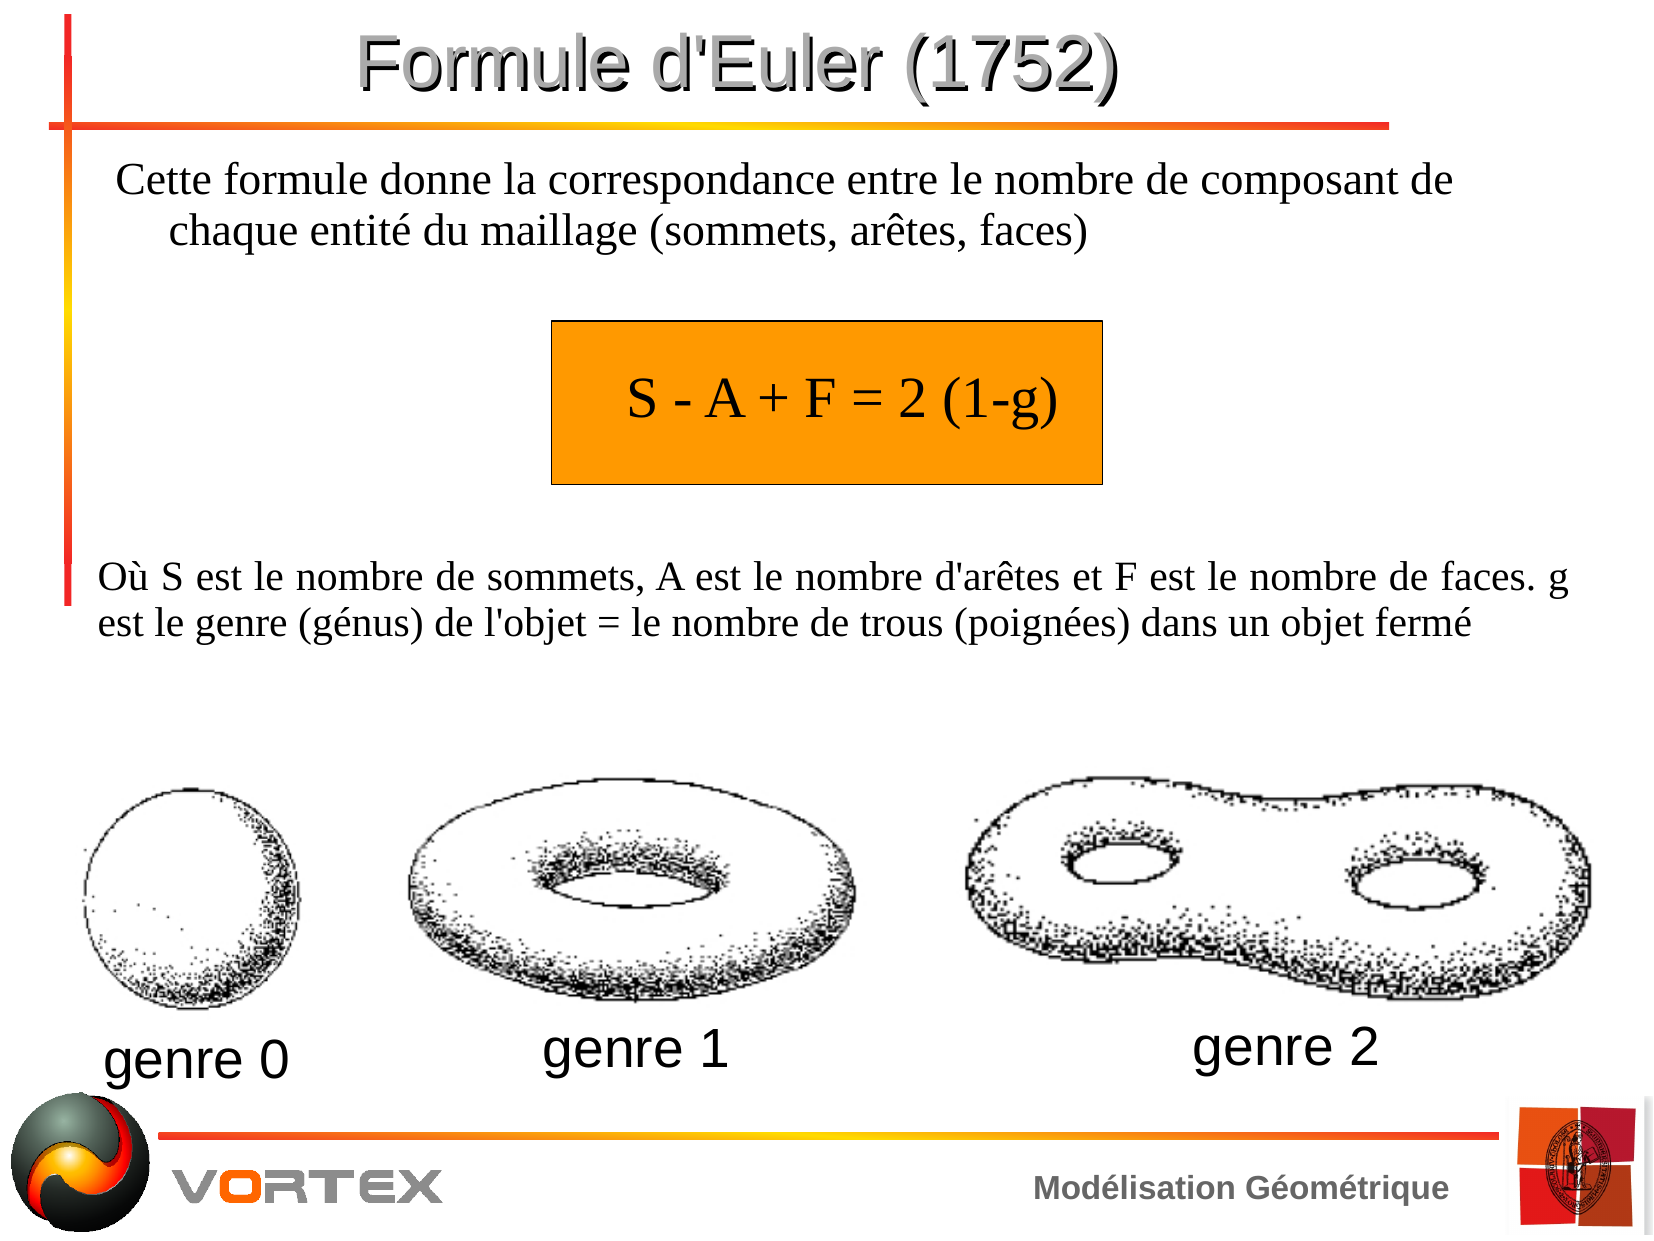

# Formule d'Euler (1752)
Cette formule donne la correspondance entre le nombre de composant de chaque entité du maillage (sommets, arêtes, faces)
S - A + F = 2 (1-g)
Où S est le nombre de sommets, A est le nombre d'arêtes et F est le nombre de faces. g est le genre (génus) de l'objet = le nombre de trous (poignées) dans un objet fermé
genre 2
genre 1
genre 0